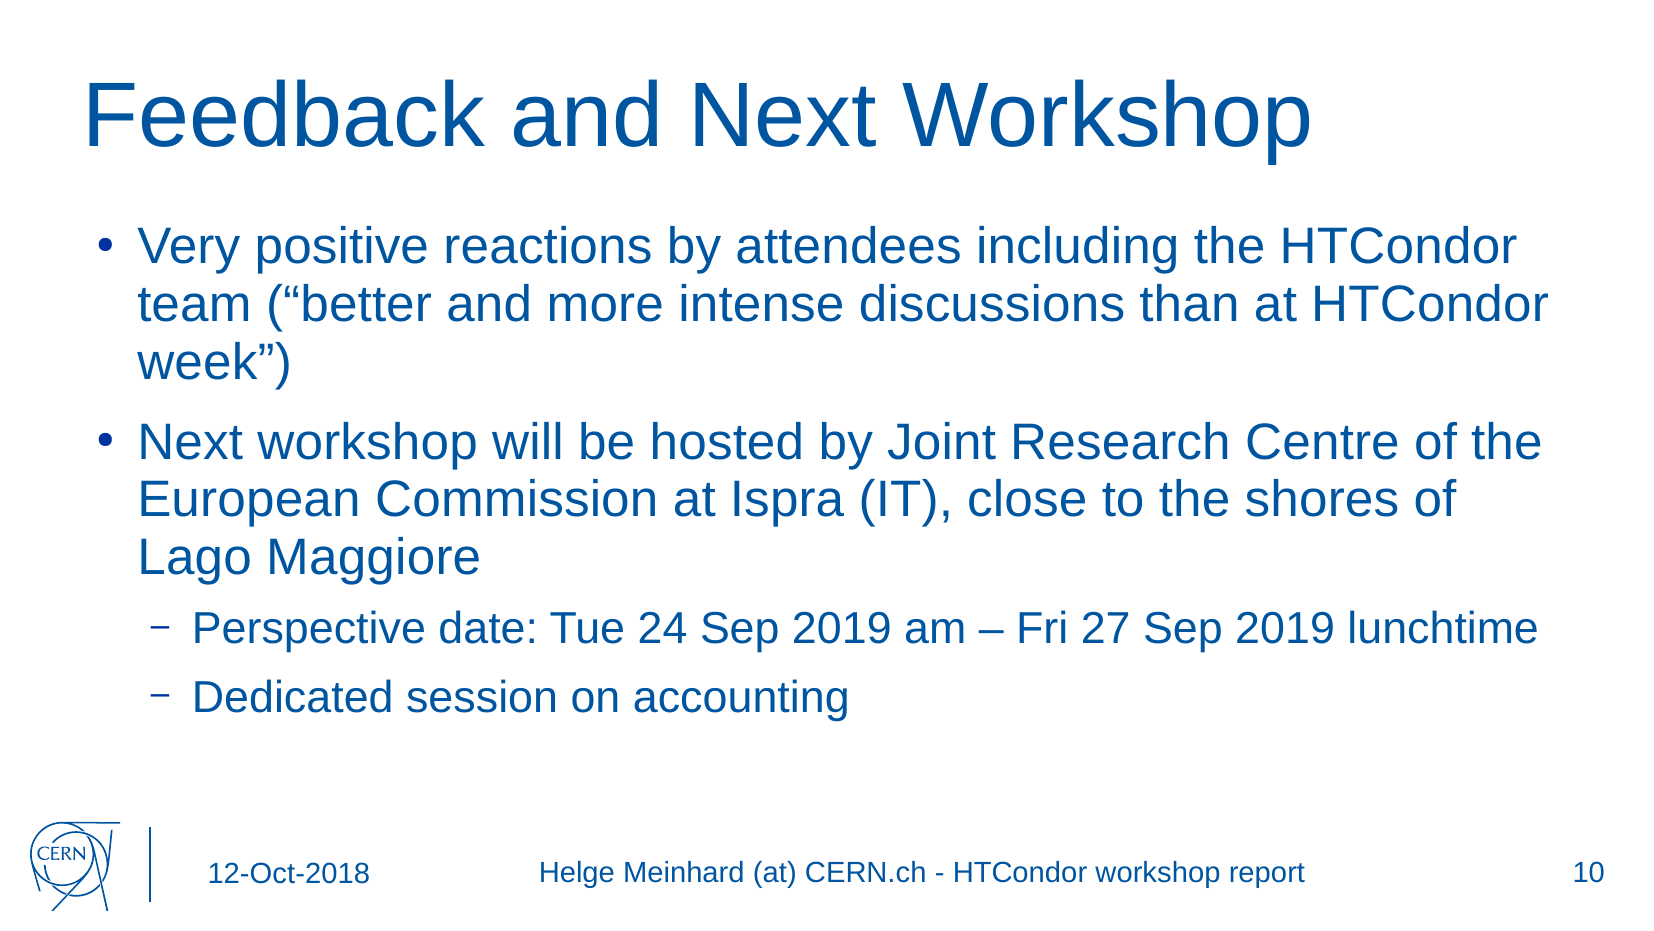

# Feedback and Next Workshop
Very positive reactions by attendees including the HTCondor team (“better and more intense discussions than at HTCondor week”)
Next workshop will be hosted by Joint Research Centre of the European Commission at Ispra (IT), close to the shores of Lago Maggiore
Perspective date: Tue 24 Sep 2019 am – Fri 27 Sep 2019 lunchtime
Dedicated session on accounting
Helge Meinhard (at) CERN.ch - HTCondor workshop report
10
12-Oct-2018